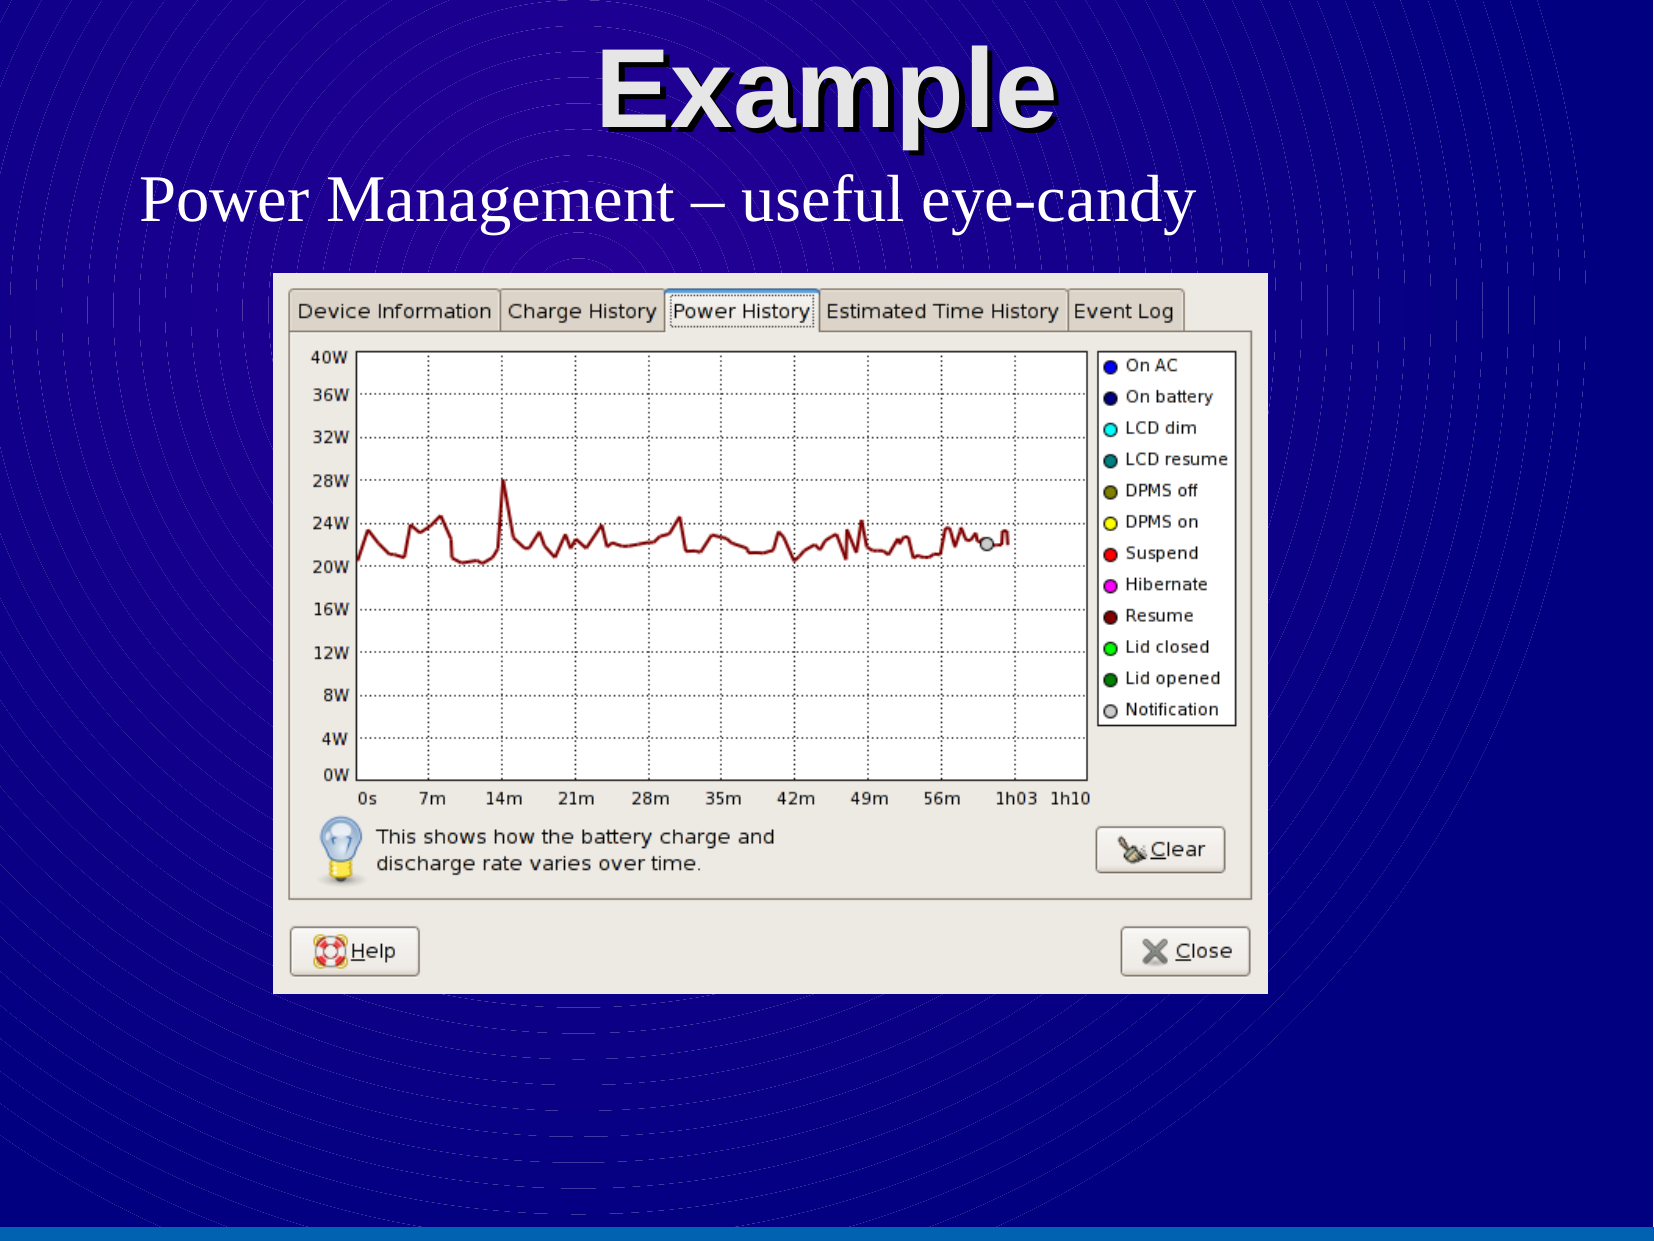

# Example
Power Management – useful eye-candy